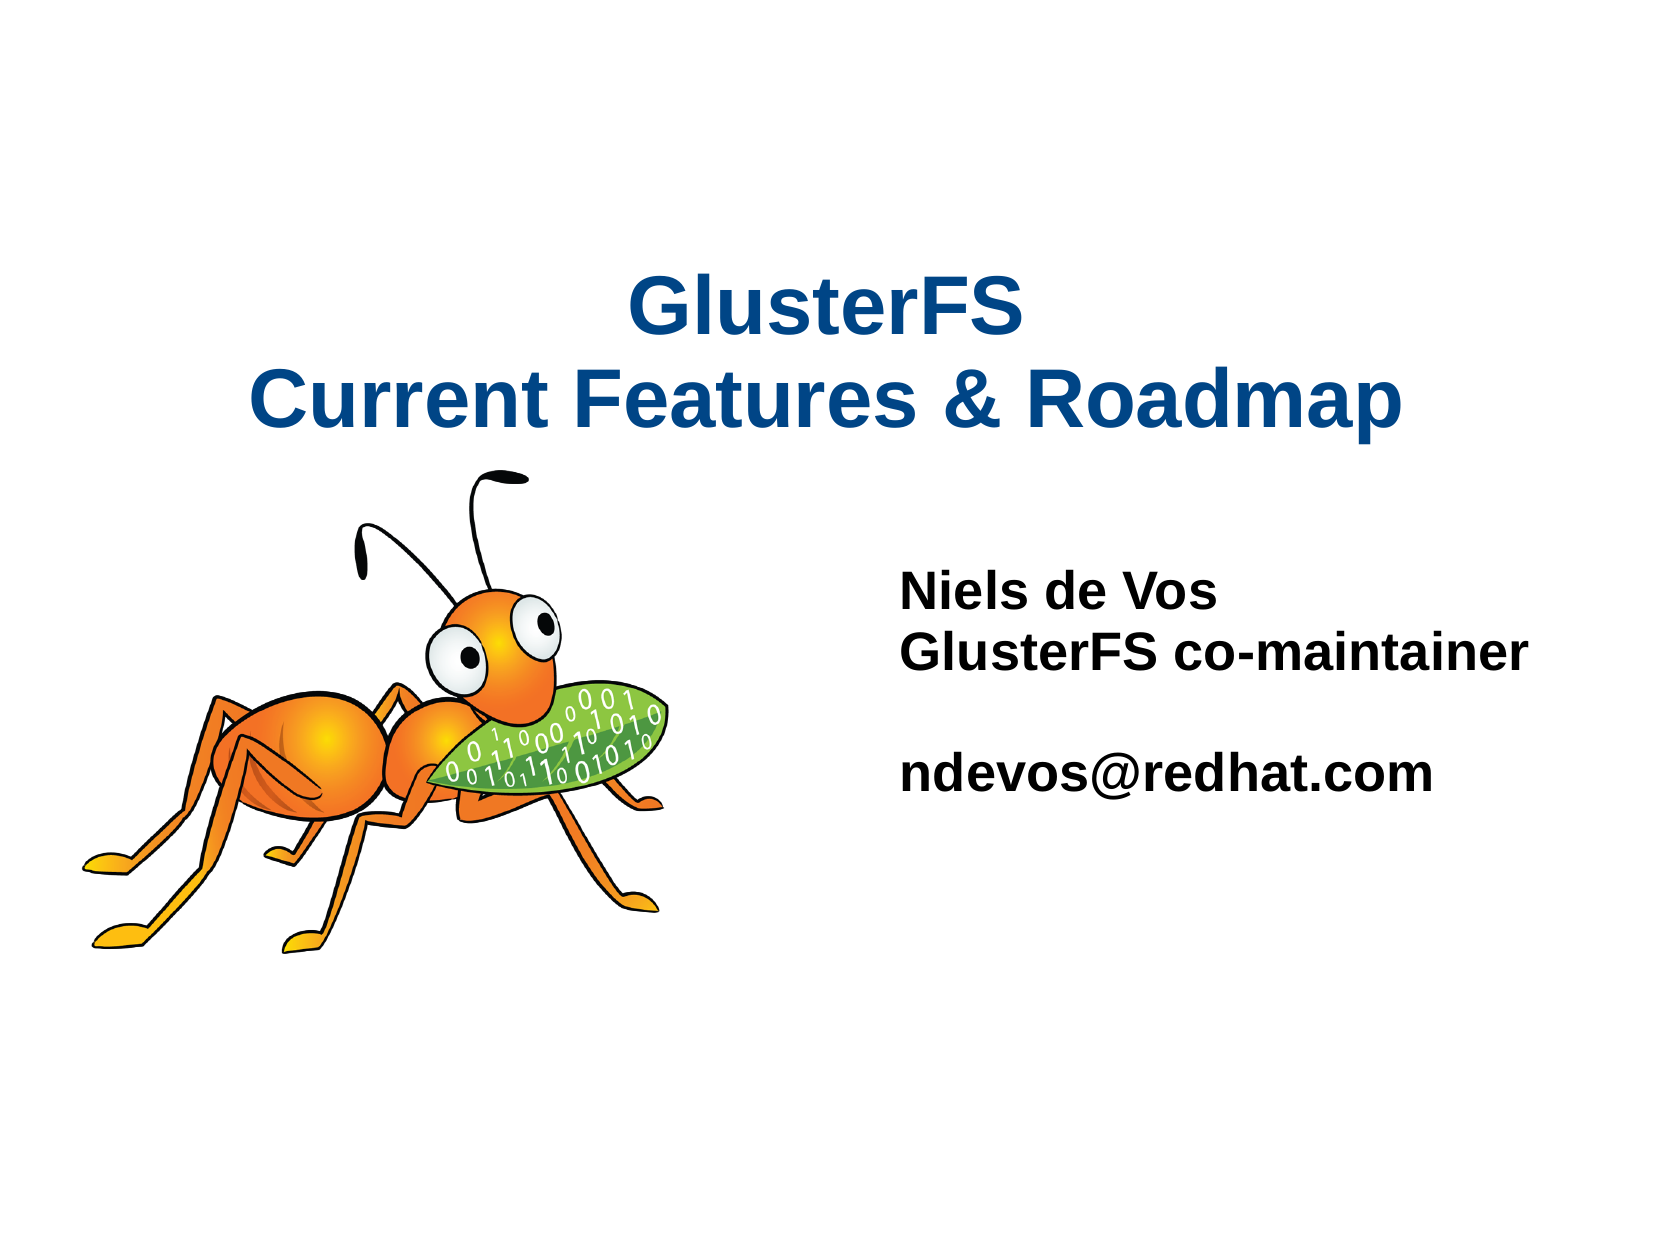

# GlusterFS
Current Features & Roadmap
Niels de Vos
GlusterFS co-maintainer
ndevos@redhat.com